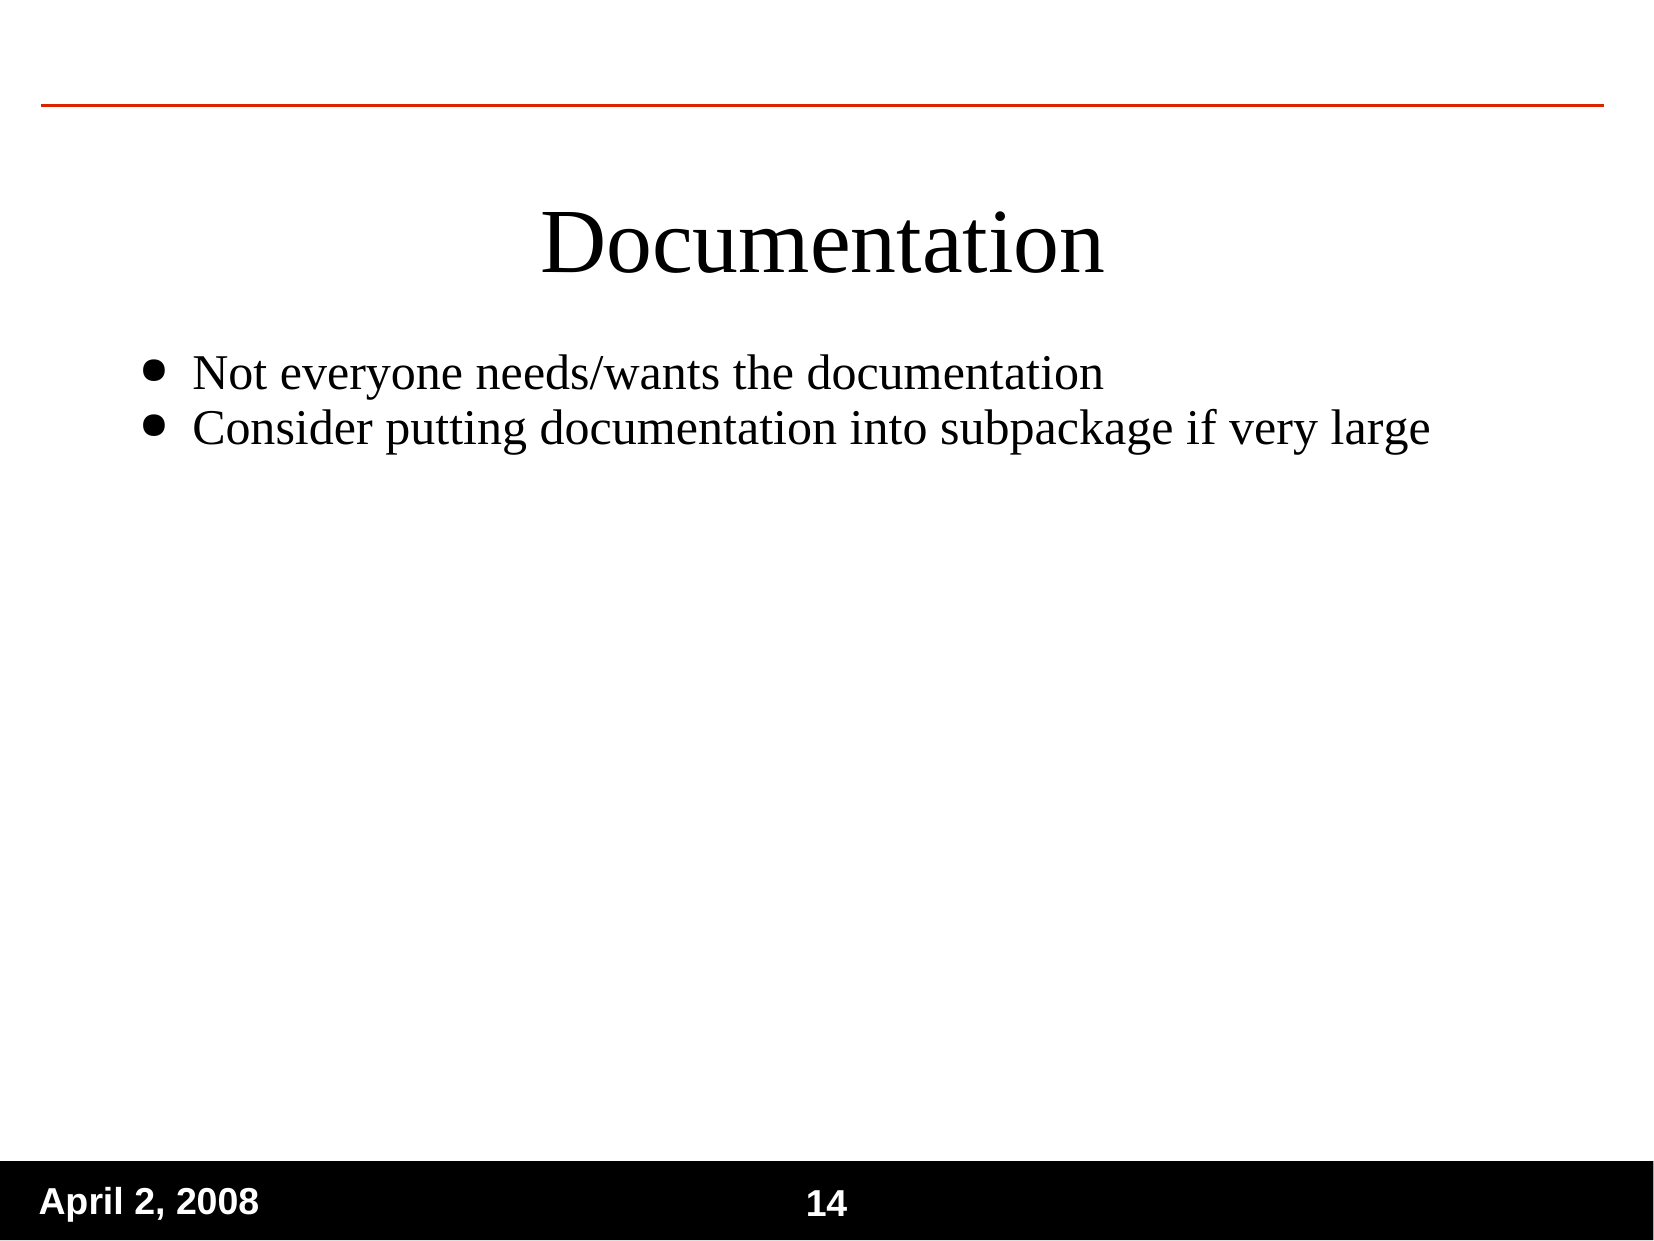

# Documentation
Not everyone needs/wants the documentation
Consider putting documentation into subpackage if very large